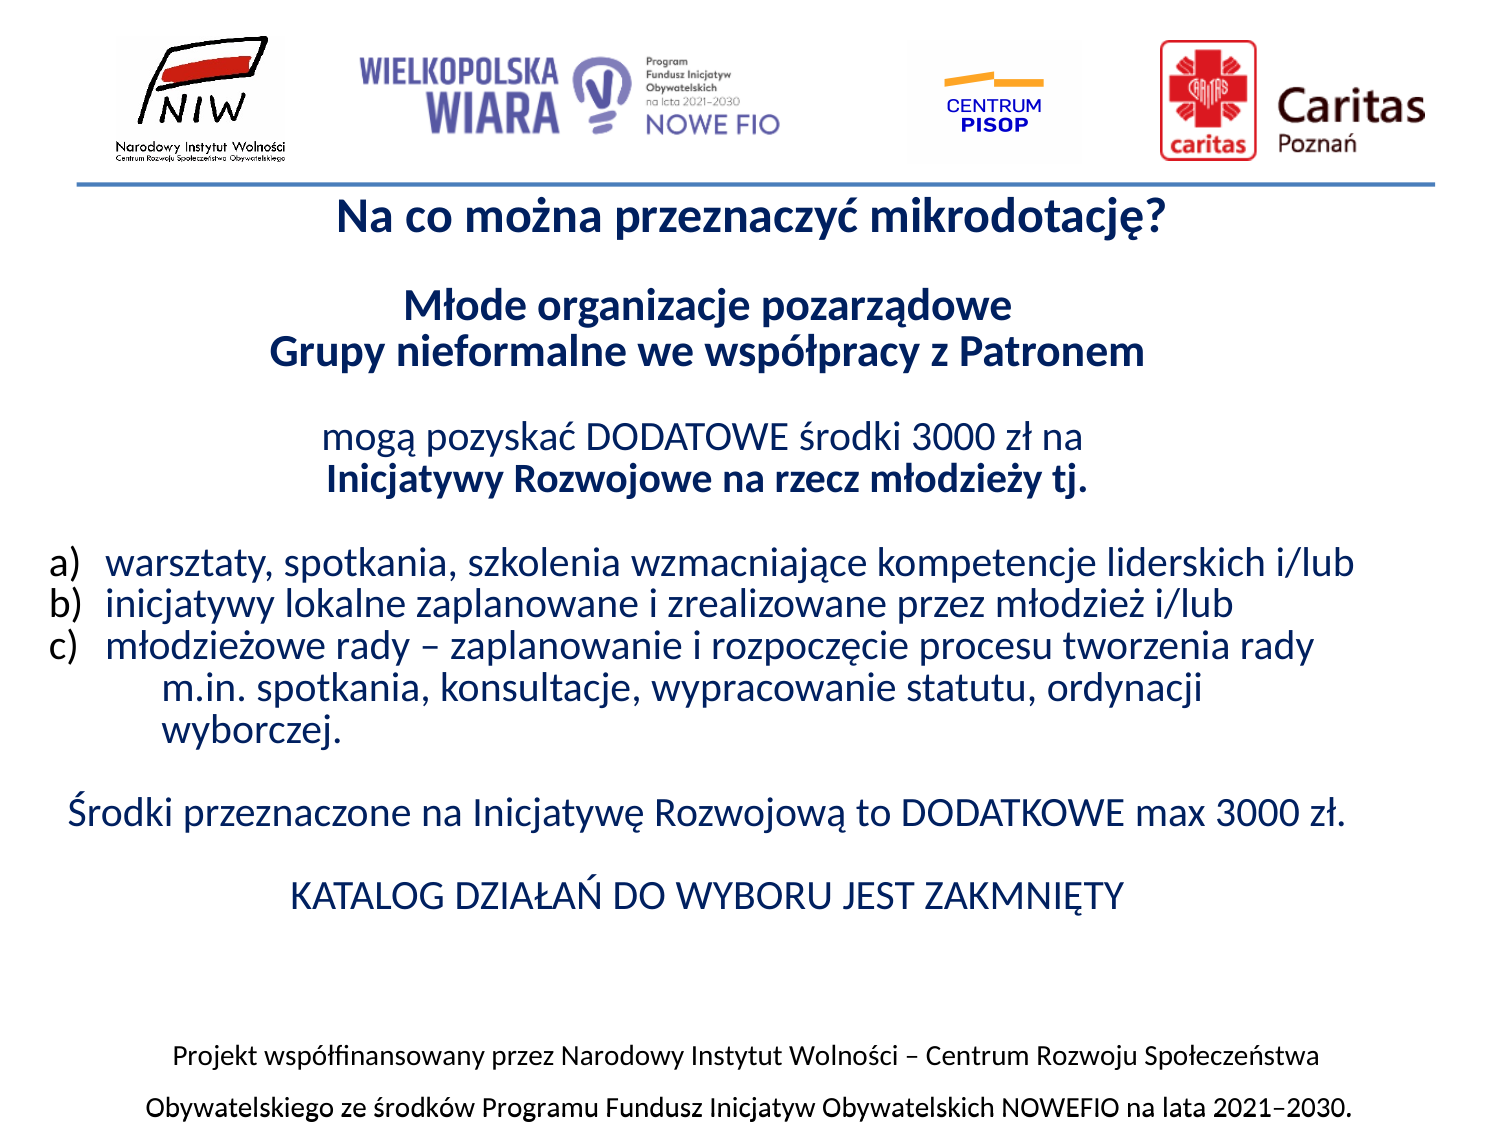

Na co można przeznaczyć mikrodotację?
Młode organizacje pozarządowe
Grupy nieformalne we współpracy z Patronem
mogą pozyskać DODATOWE środki 3000 zł na
Inicjatywy Rozwojowe na rzecz młodzieży tj.
warsztaty, spotkania, szkolenia wzmacniające kompetencje liderskich i/lub
inicjatywy lokalne zaplanowane i zrealizowane przez młodzież i/lub
młodzieżowe rady – zaplanowanie i rozpoczęcie procesu tworzenia rady m.in. spotkania, konsultacje, wypracowanie statutu, ordynacji wyborczej.
Środki przeznaczone na Inicjatywę Rozwojową to DODATKOWE max 3000 zł.
KATALOG DZIAŁAŃ DO WYBORU JEST ZAKMNIĘTY